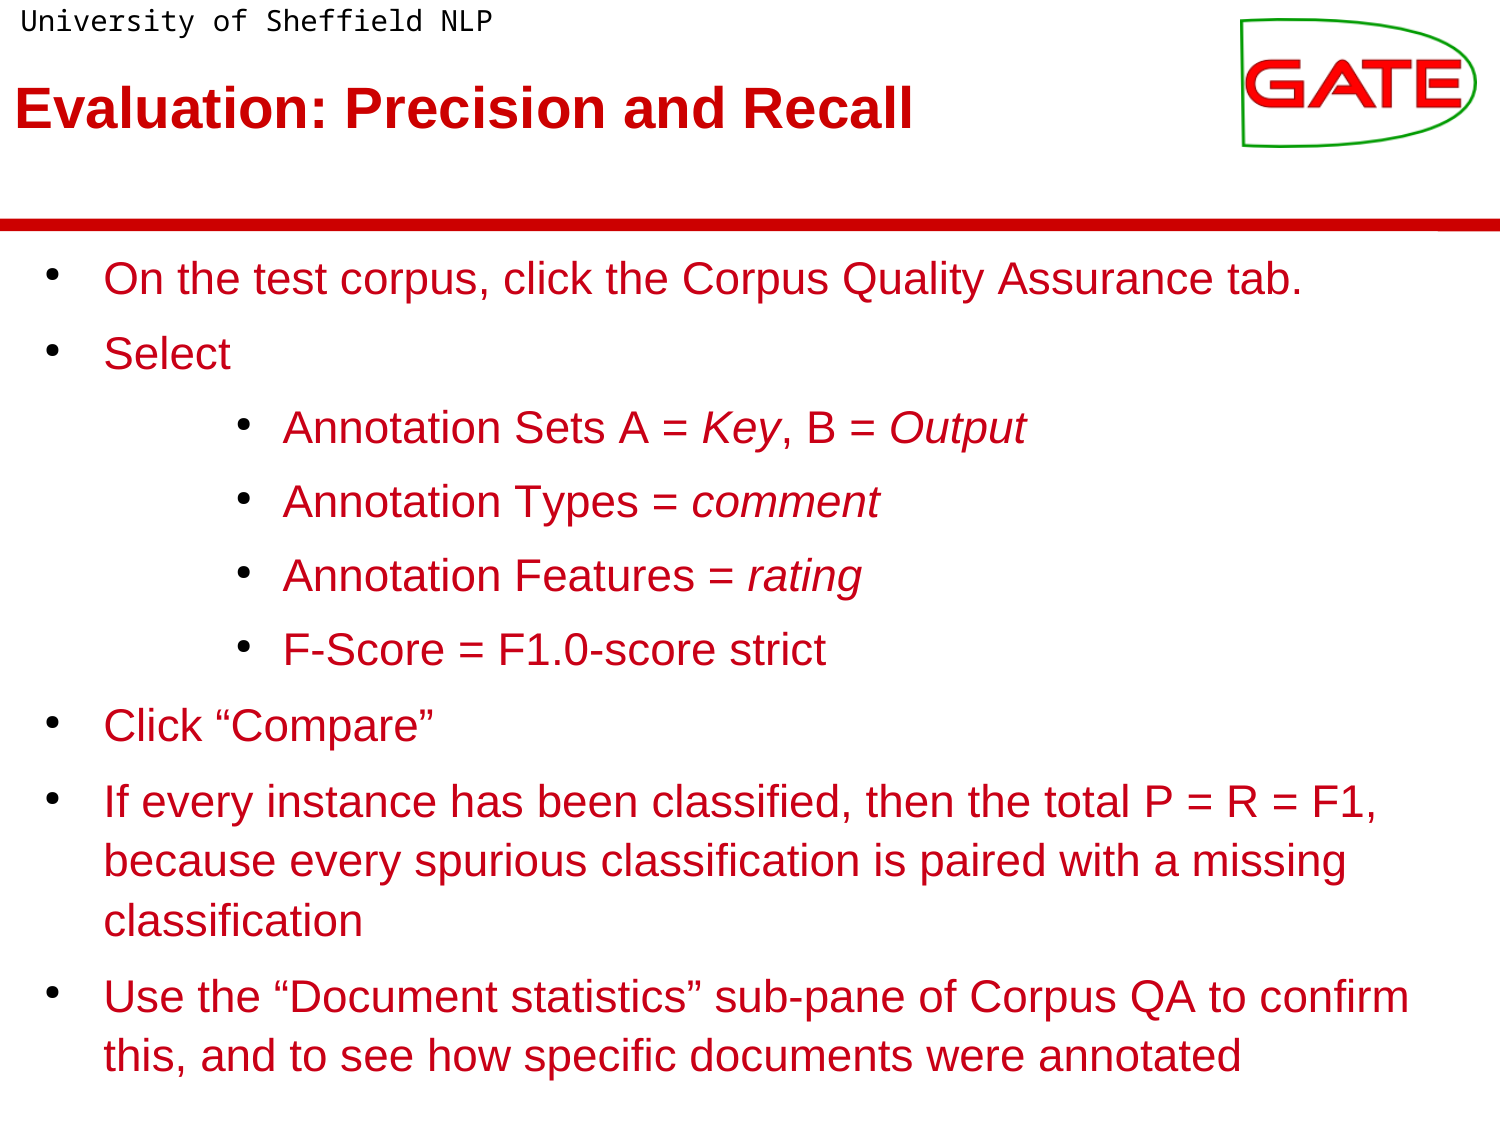

# Evaluation: Precision and Recall
On the test corpus, click the Corpus Quality Assurance tab.
Select
Annotation Sets A = Key, B = Output
Annotation Types = comment
Annotation Features = rating
F-Score = F1.0-score strict
Click “Compare”
If every instance has been classified, then the total P = R = F1, because every spurious classification is paired with a missing classification
Use the “Document statistics” sub-pane of Corpus QA to confirm this, and to see how specific documents were annotated